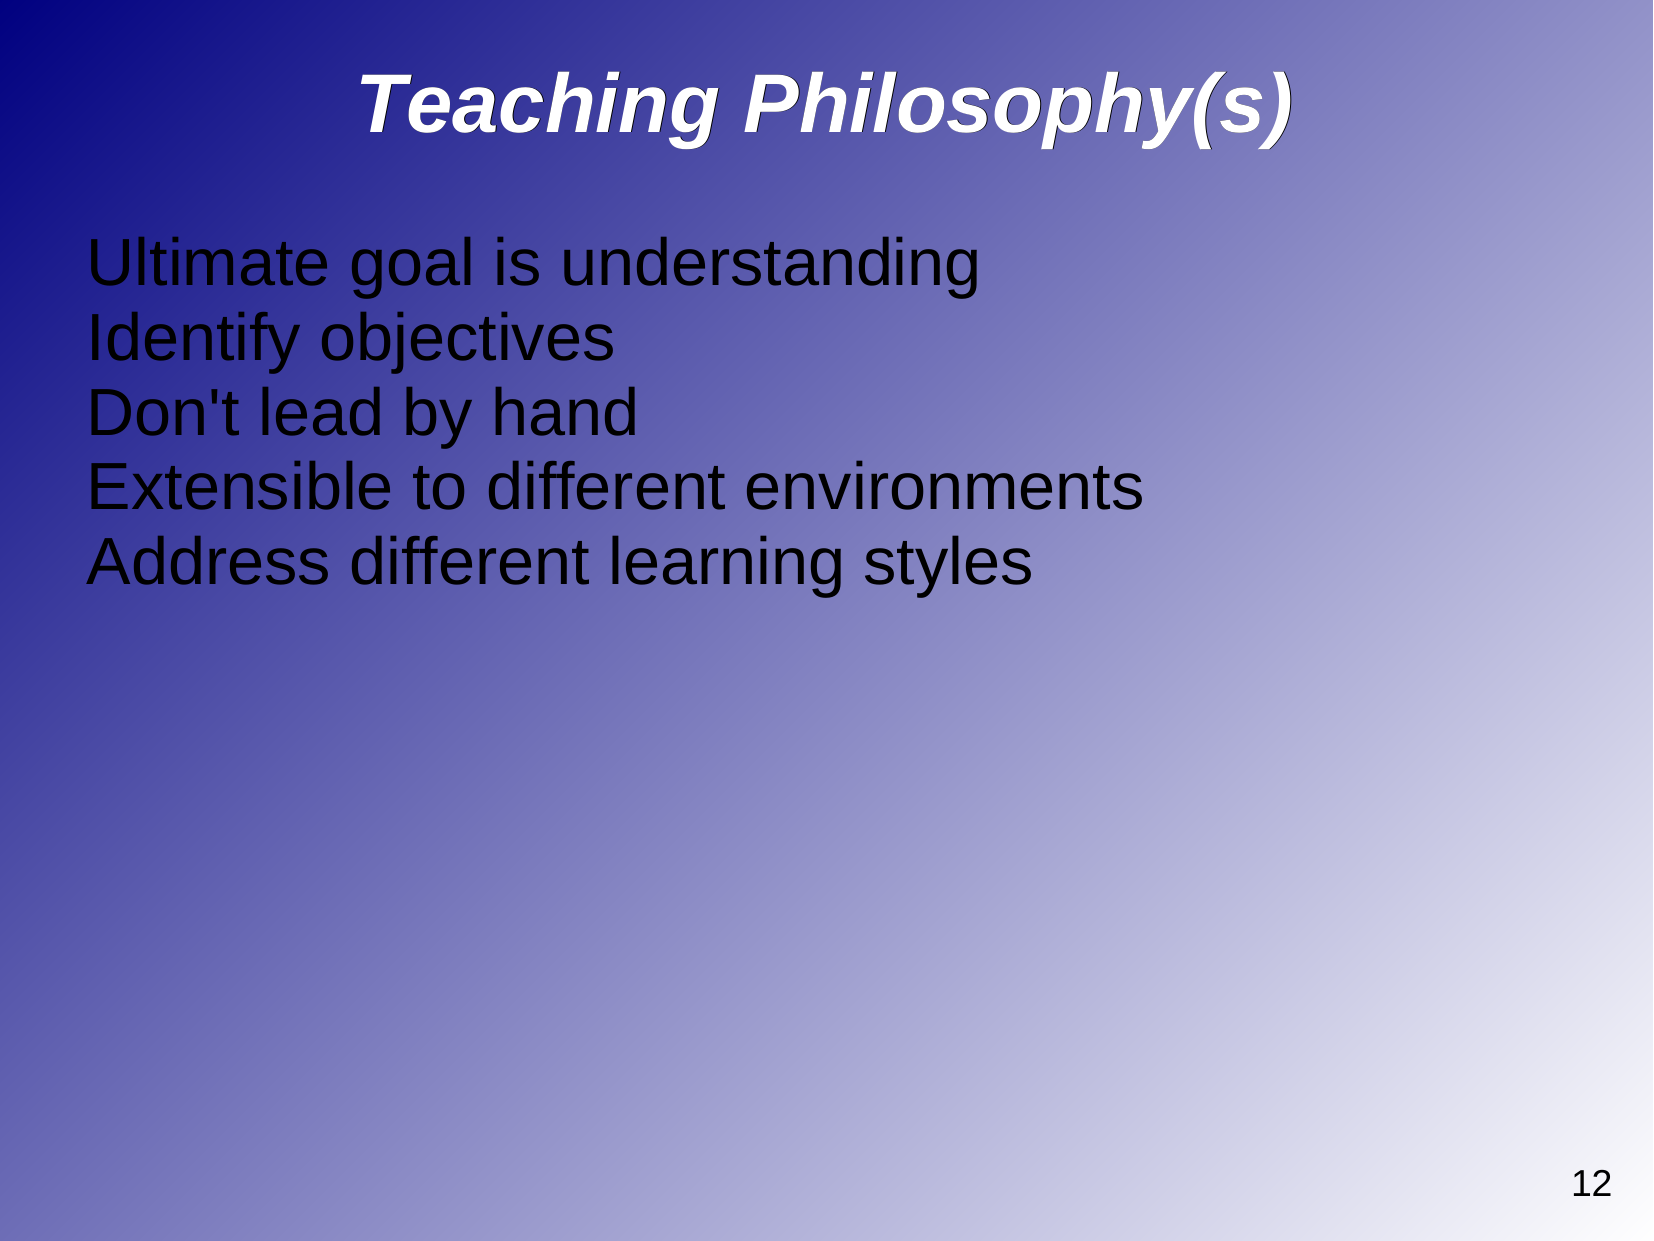

# Teaching Philosophy(s)
Ultimate goal is understanding
Identify objectives
Don't lead by hand
Extensible to different environments
Address different learning styles